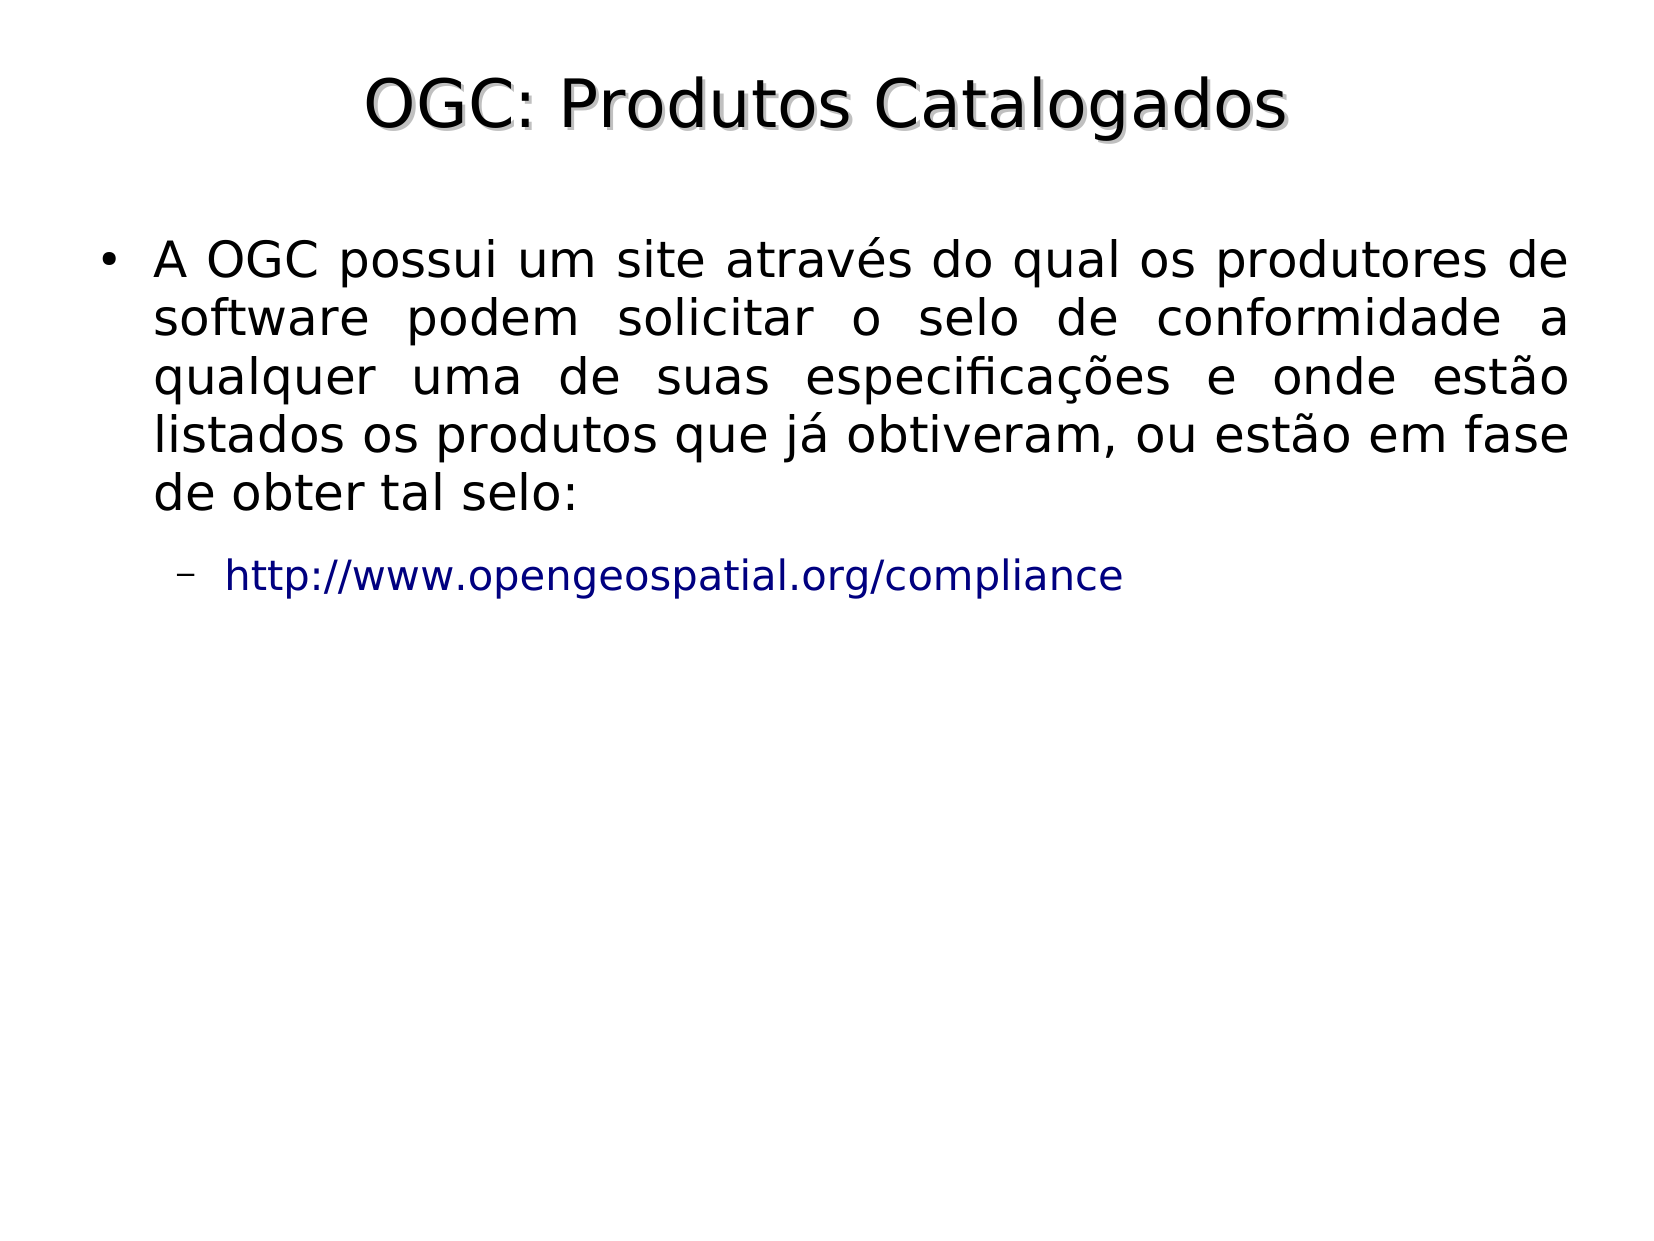

# OGC: Produtos Catalogados
A OGC possui um site através do qual os produtores de software podem solicitar o selo de conformidade a qualquer uma de suas especificações e onde estão listados os produtos que já obtiveram, ou estão em fase de obter tal selo:
http://www.opengeospatial.org/compliance